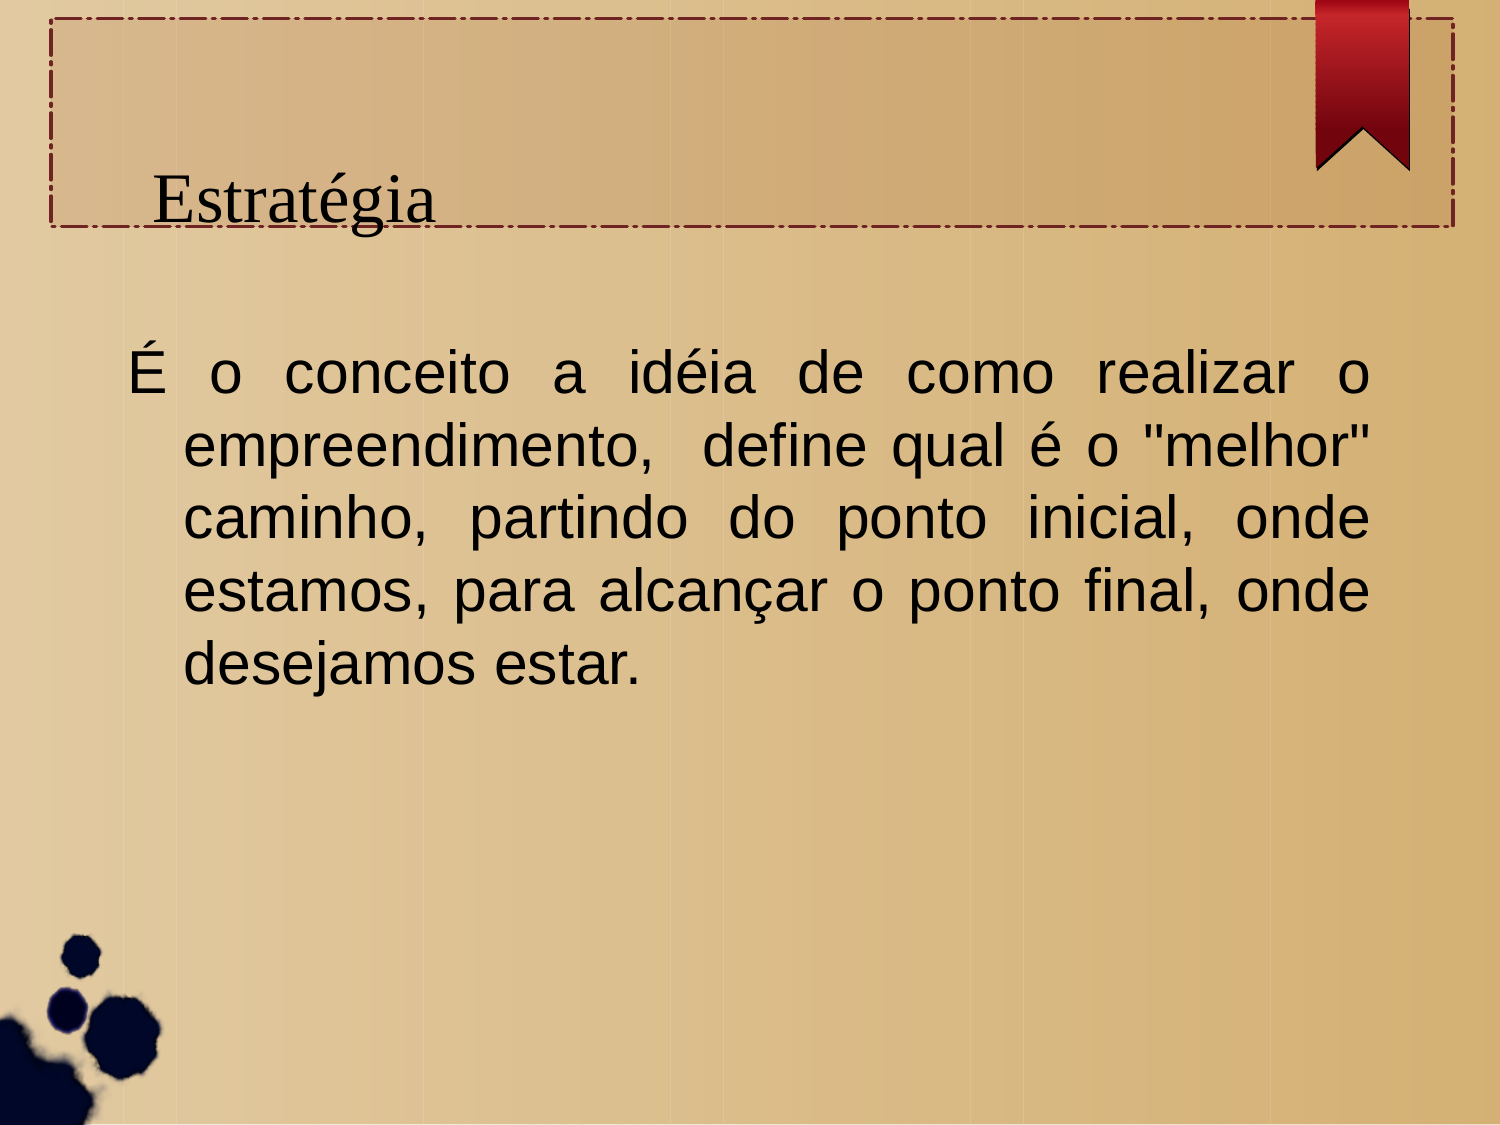

# Estratégia
É o conceito a idéia de como realizar o empreendimento, define qual é o "melhor" caminho, partindo do ponto inicial, onde estamos, para alcançar o ponto final, onde desejamos estar.